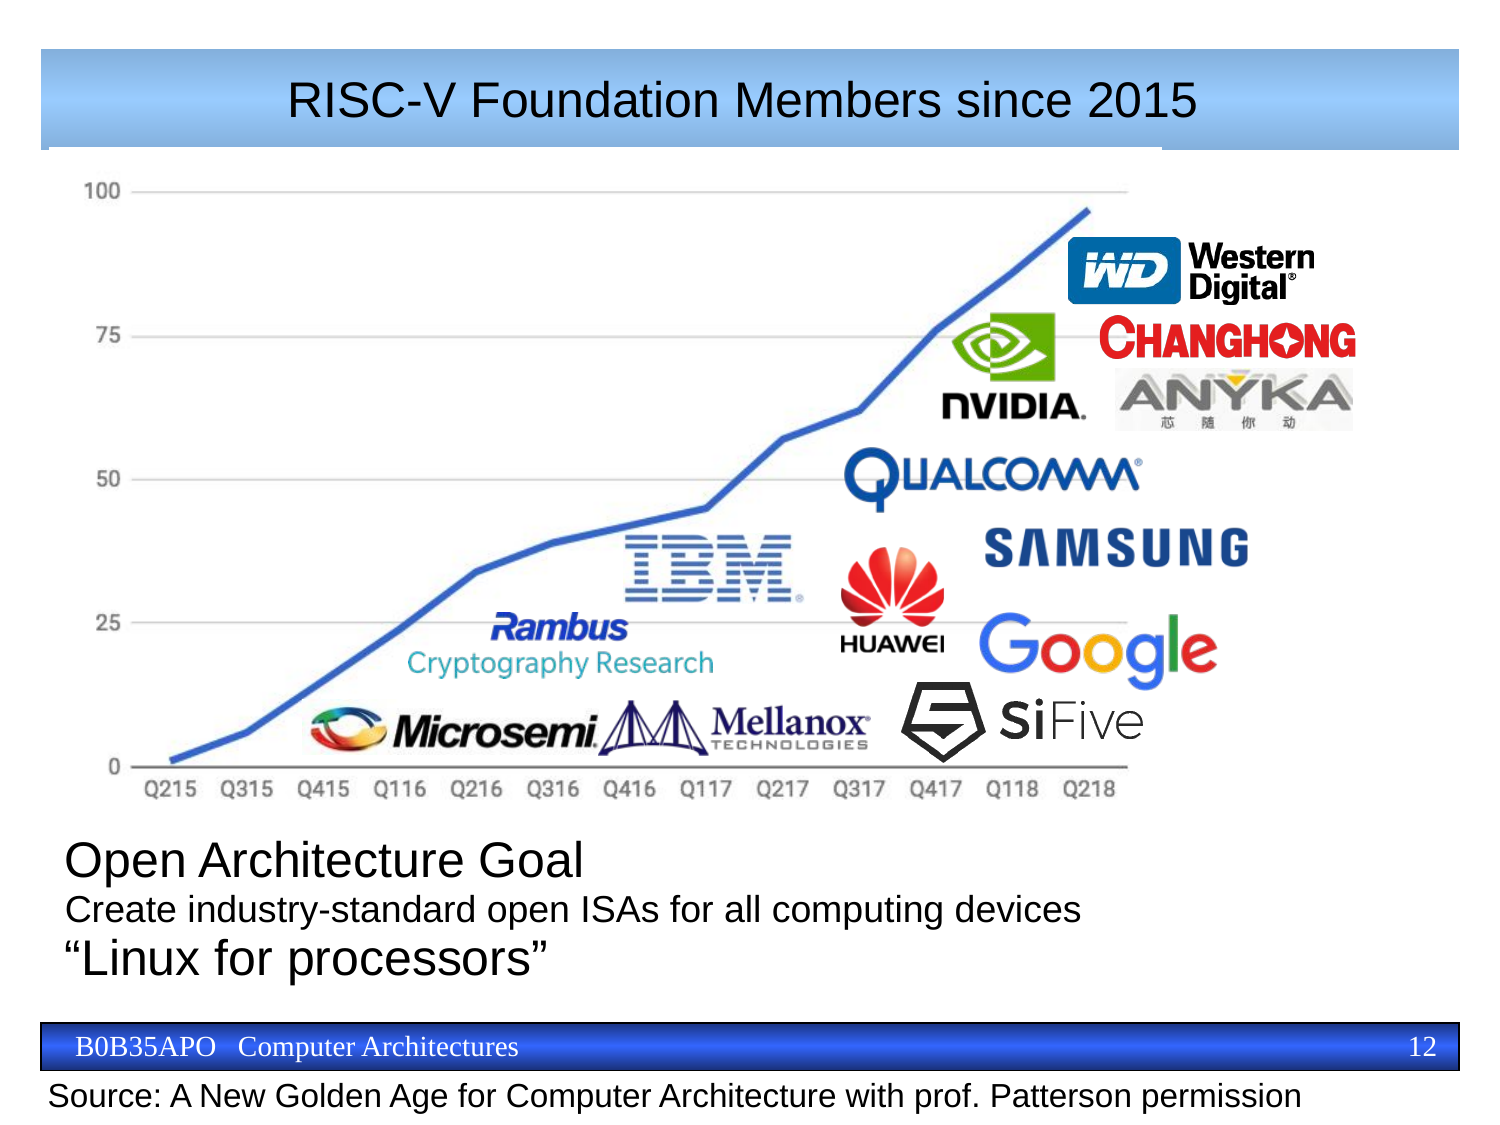

# RISC-V Foundation Members since 2015
Open Architecture Goal
Create industry-standard open ISAs for all computing devices
“Linux for processors”
B0B35APO Computer Architectures
12
Source: A New Golden Age for Computer Architecture with prof. Patterson permission